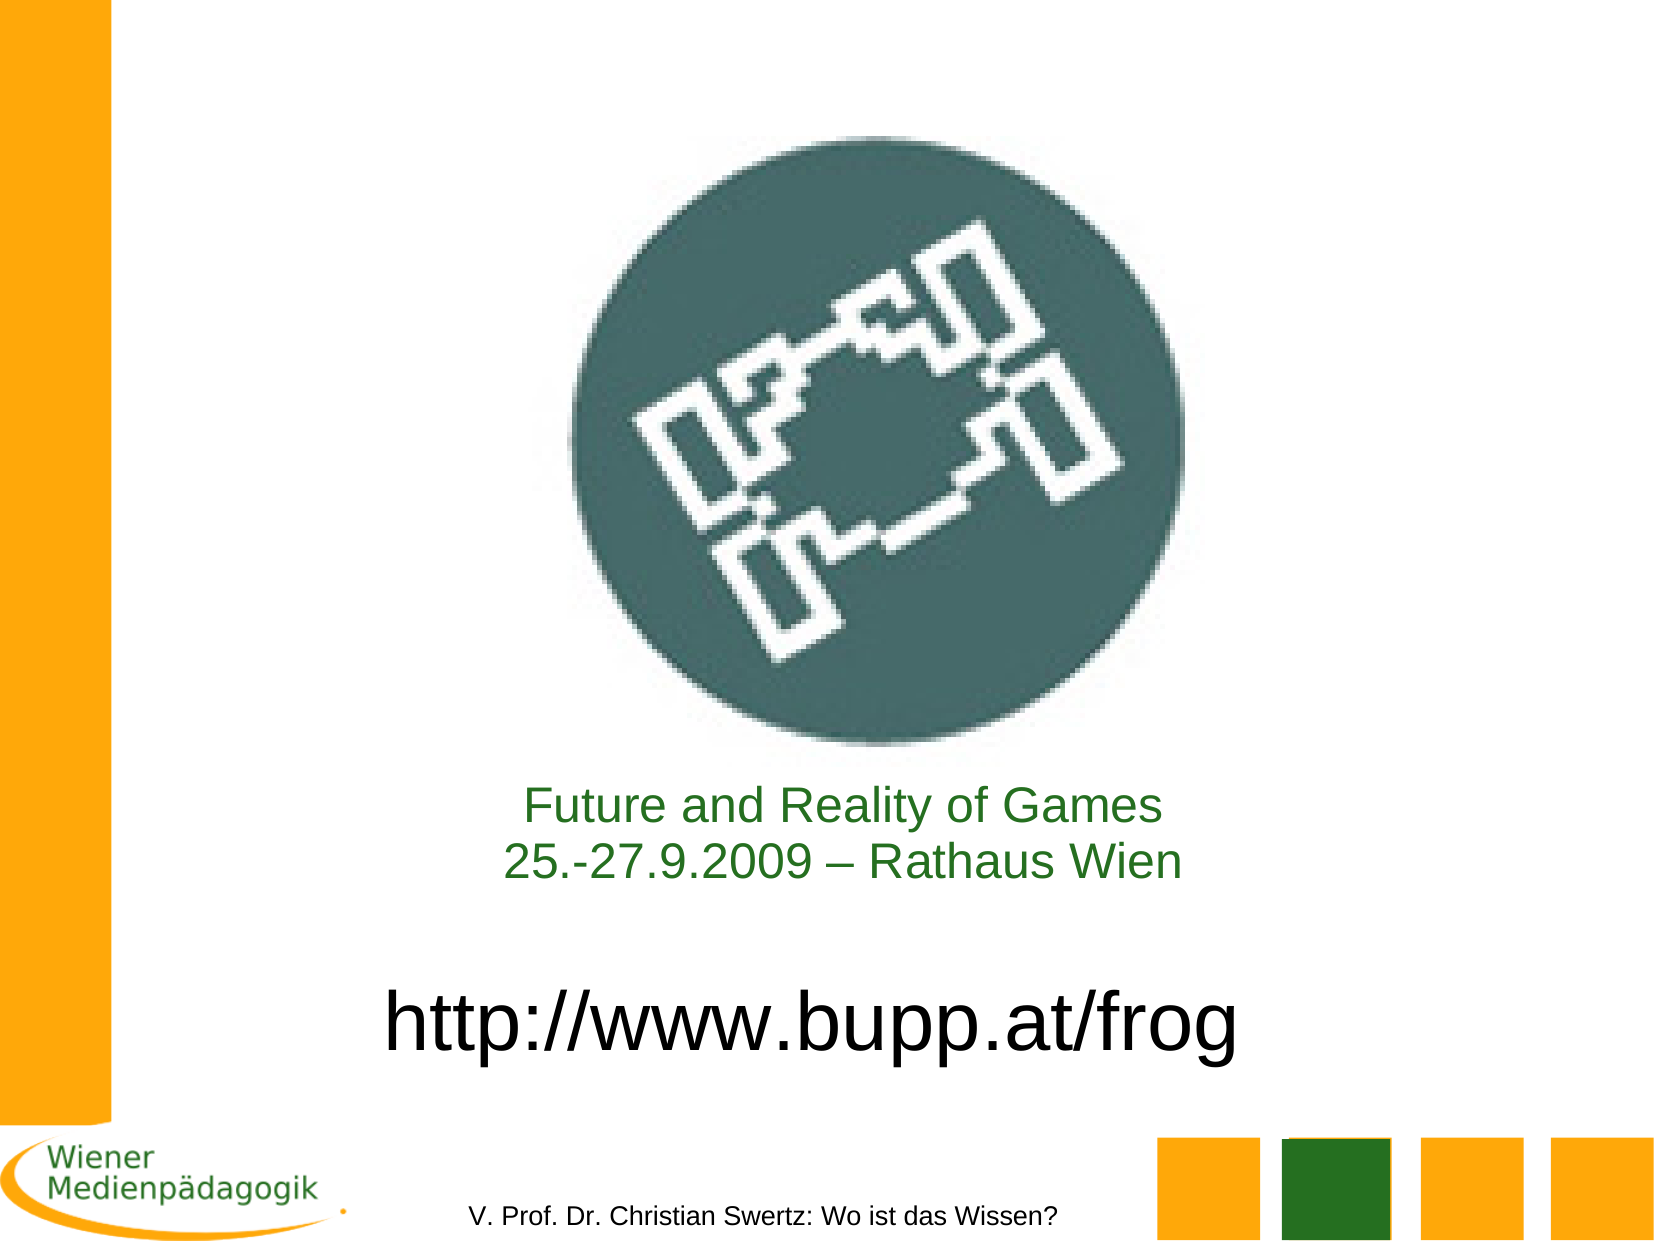

Future and Reality of Games
25.-27.9.2009 – Rathaus Wien
http://www.bupp.at/frog